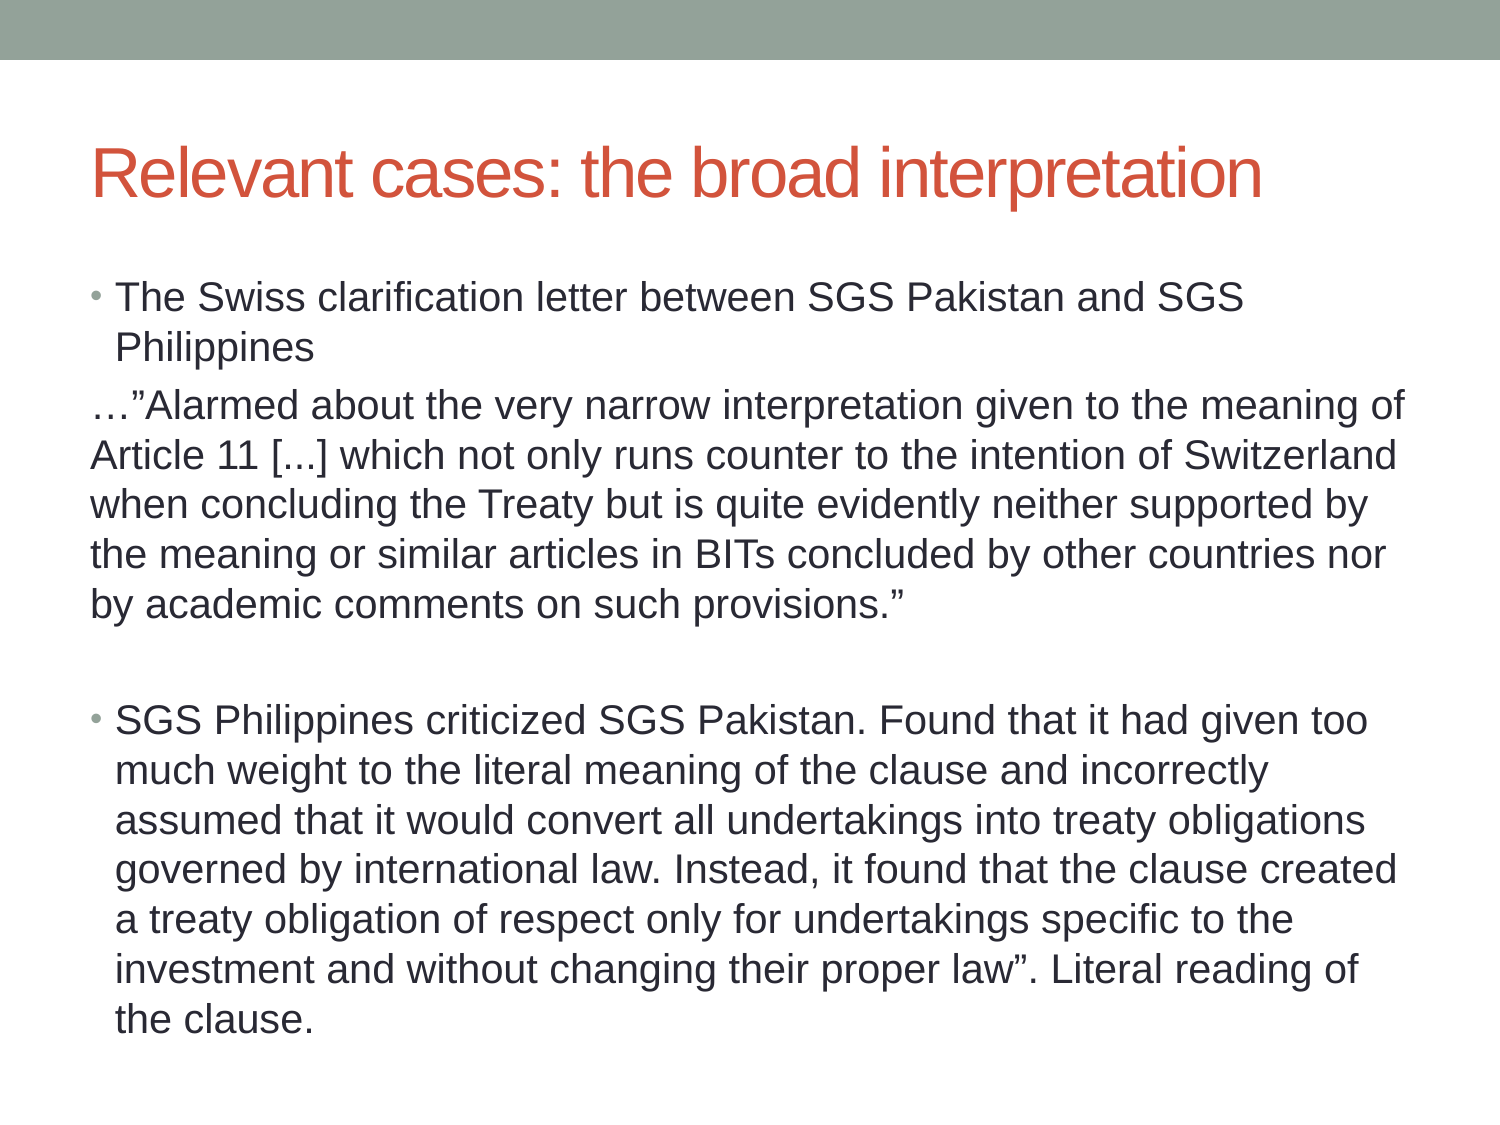

# Relevant cases: the broad interpretation
The Swiss clarification letter between SGS Pakistan and SGS Philippines
…”Alarmed about the very narrow interpretation given to the meaning of Article 11 [...] which not only runs counter to the intention of Switzerland when concluding the Treaty but is quite evidently neither supported by the meaning or similar articles in BITs concluded by other countries nor by academic comments on such provisions.”
SGS Philippines criticized SGS Pakistan. Found that it had given too much weight to the literal meaning of the clause and incorrectly assumed that it would convert all undertakings into treaty obligations governed by international law. Instead, it found that the clause created a treaty obligation of respect only for undertakings specific to the investment and without changing their proper law”. Literal reading of the clause.